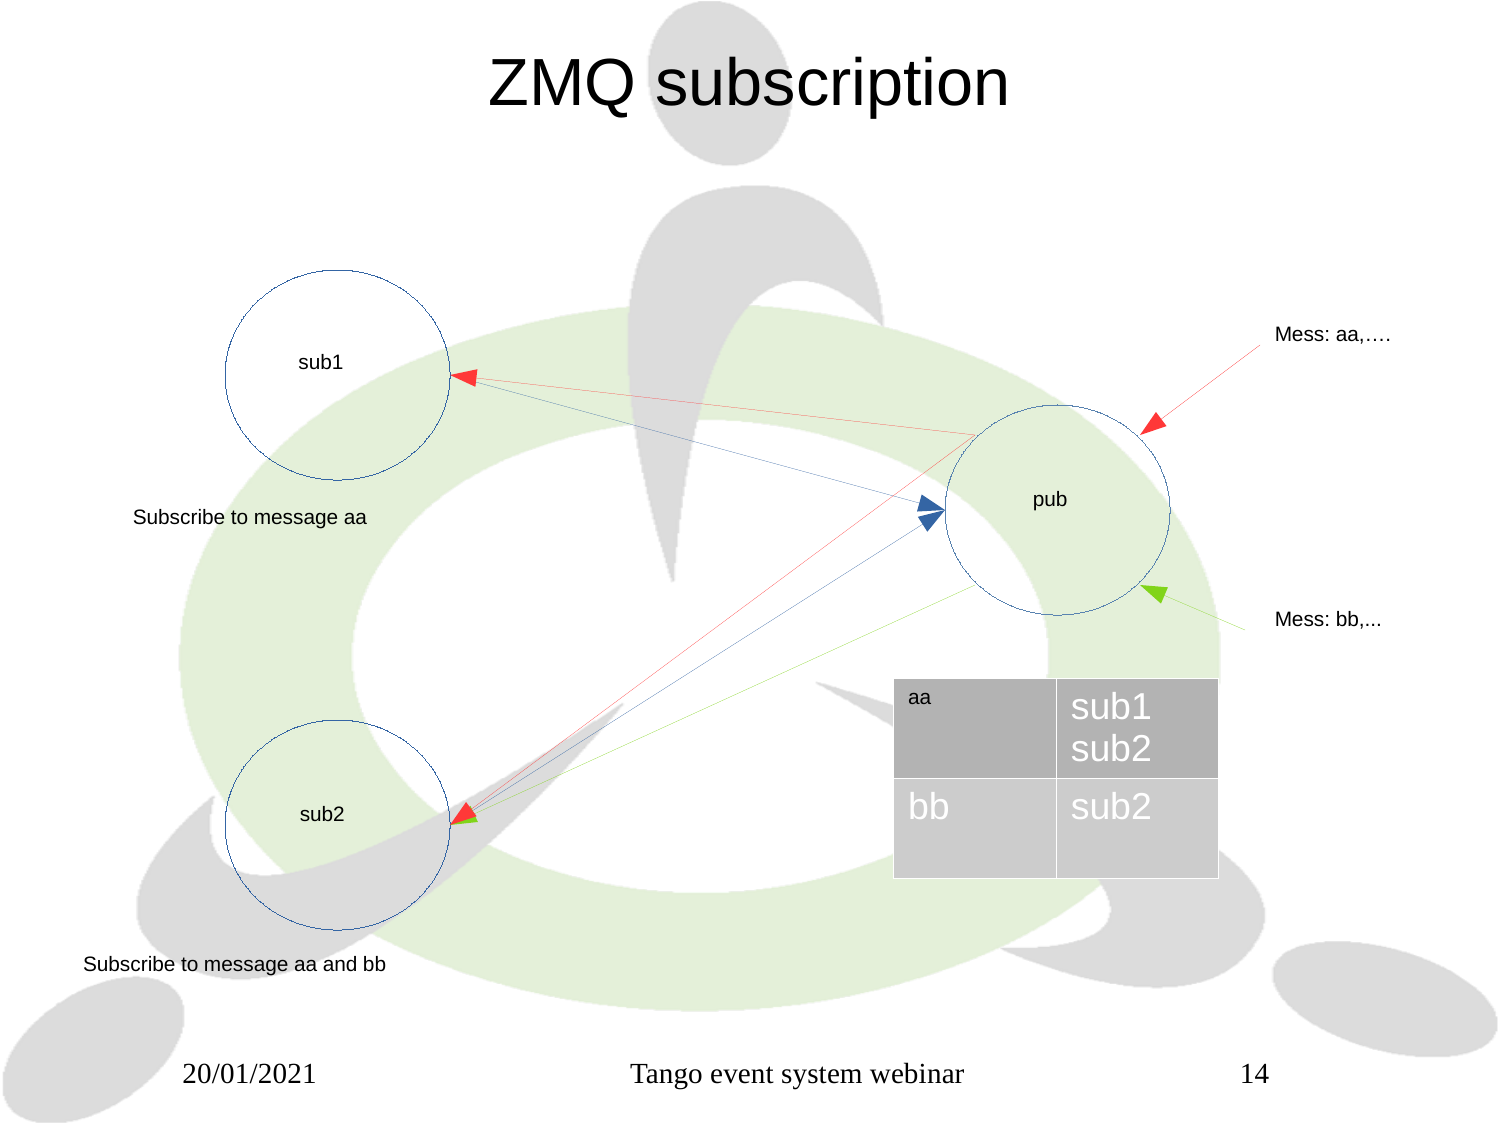

# ZMQ subscription
Mess: aa,….
sub1
pub
Subscribe to message aa
Mess: bb,...
| aa | sub1 sub2 |
| --- | --- |
| bb | sub2 |
sub2
Subscribe to message aa and bb
20/01/2021
Tango event system webinar
14